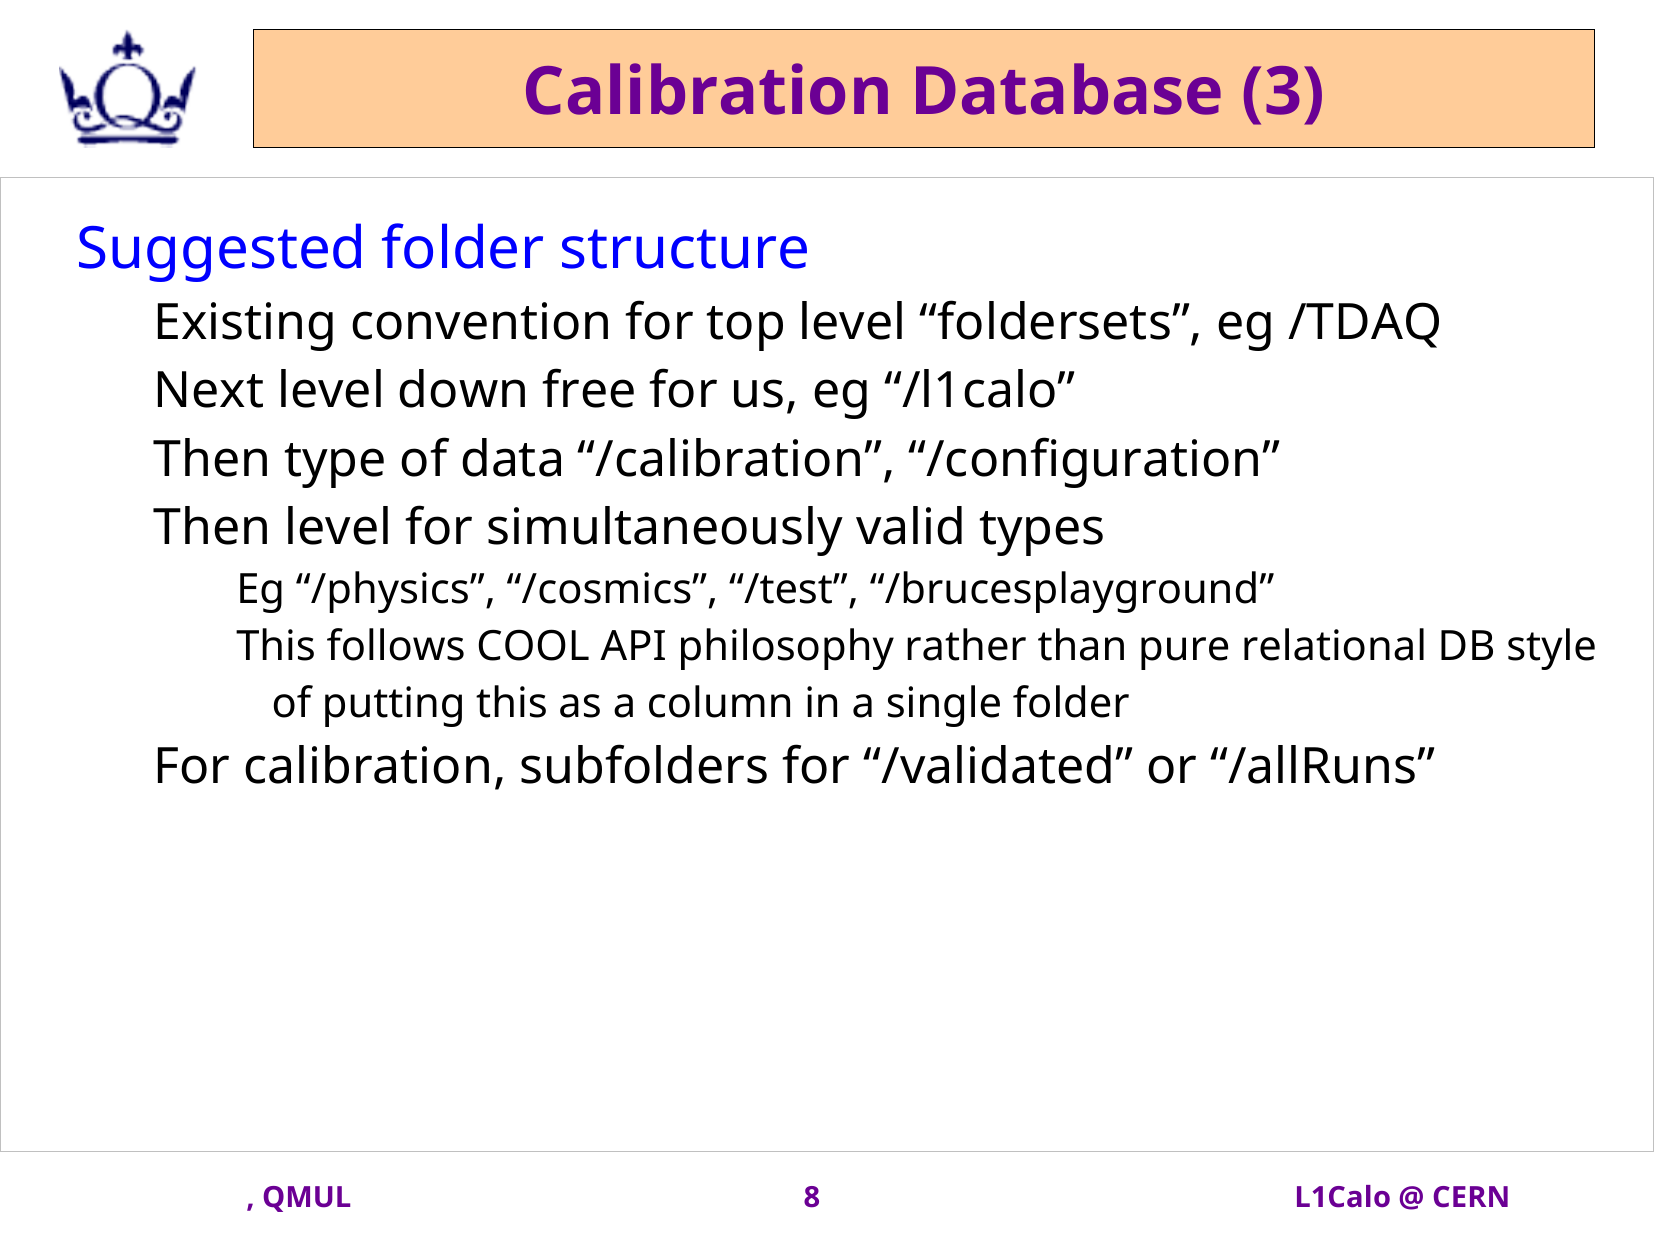

# Calibration Database (3)
Suggested folder structure
Existing convention for top level “foldersets”, eg /TDAQ
Next level down free for us, eg “/l1calo”
Then type of data “/calibration”, “/configuration”
Then level for simultaneously valid types
Eg “/physics”, “/cosmics”, “/test”, “/brucesplayground”
This follows COOL API philosophy rather than pure relational DB style of putting this as a column in a single folder
For calibration, subfolders for “/validated” or “/allRuns”